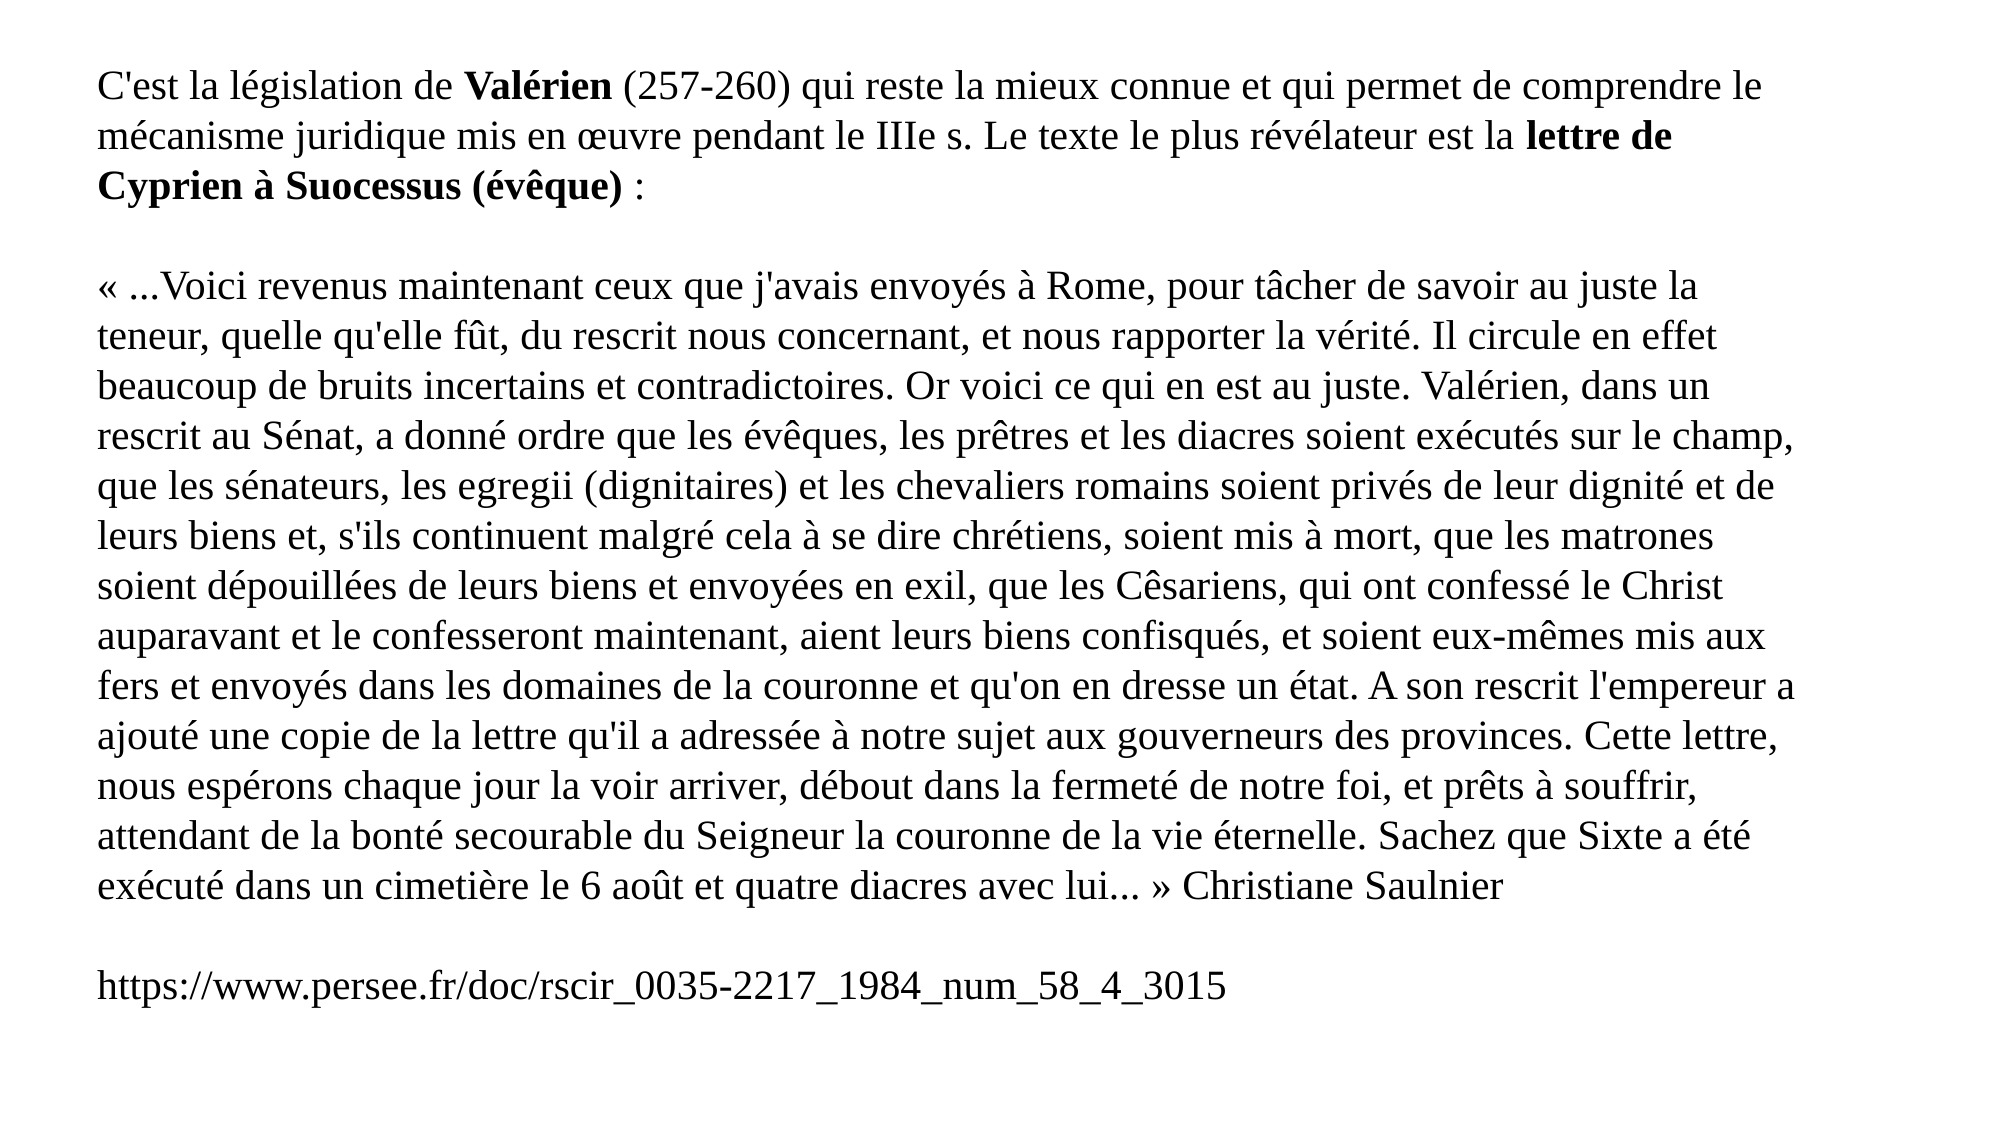

C'est la législation de Valérien (257-260) qui reste la mieux connue et qui permet de comprendre le mécanisme juridique mis en œuvre pendant le IIIe s. Le texte le plus révélateur est la lettre de Cyprien à Suocessus (évêque) :
« ...Voici revenus maintenant ceux que j'avais envoyés à Rome, pour tâcher de savoir au juste la teneur, quelle qu'elle fût, du rescrit nous concernant, et nous rapporter la vérité. Il circule en effet beaucoup de bruits incertains et contradictoires. Or voici ce qui en est au juste. Valérien, dans un rescrit au Sénat, a donné ordre que les évêques, les prêtres et les diacres soient exécutés sur le champ, que les sénateurs, les egregii (dignitaires) et les chevaliers romains soient privés de leur dignité et de leurs biens et, s'ils continuent malgré cela à se dire chrétiens, soient mis à mort, que les matrones soient dépouillées de leurs biens et envoyées en exil, que les Cêsariens, qui ont confessé le Christ auparavant et le confesseront maintenant, aient leurs biens confisqués, et soient eux-mêmes mis aux fers et envoyés dans les domaines de la couronne et qu'on en dresse un état. A son rescrit l'empereur a ajouté une copie de la lettre qu'il a adressée à notre sujet aux gouverneurs des provinces. Cette lettre, nous espérons chaque jour la voir arriver, débout dans la fermeté de notre foi, et prêts à souffrir, attendant de la bonté secourable du Seigneur la couronne de la vie éternelle. Sachez que Sixte a été exécuté dans un cimetière le 6 août et quatre diacres avec lui... » Christiane Saulnier
https://www.persee.fr/doc/rscir_0035-2217_1984_num_58_4_3015